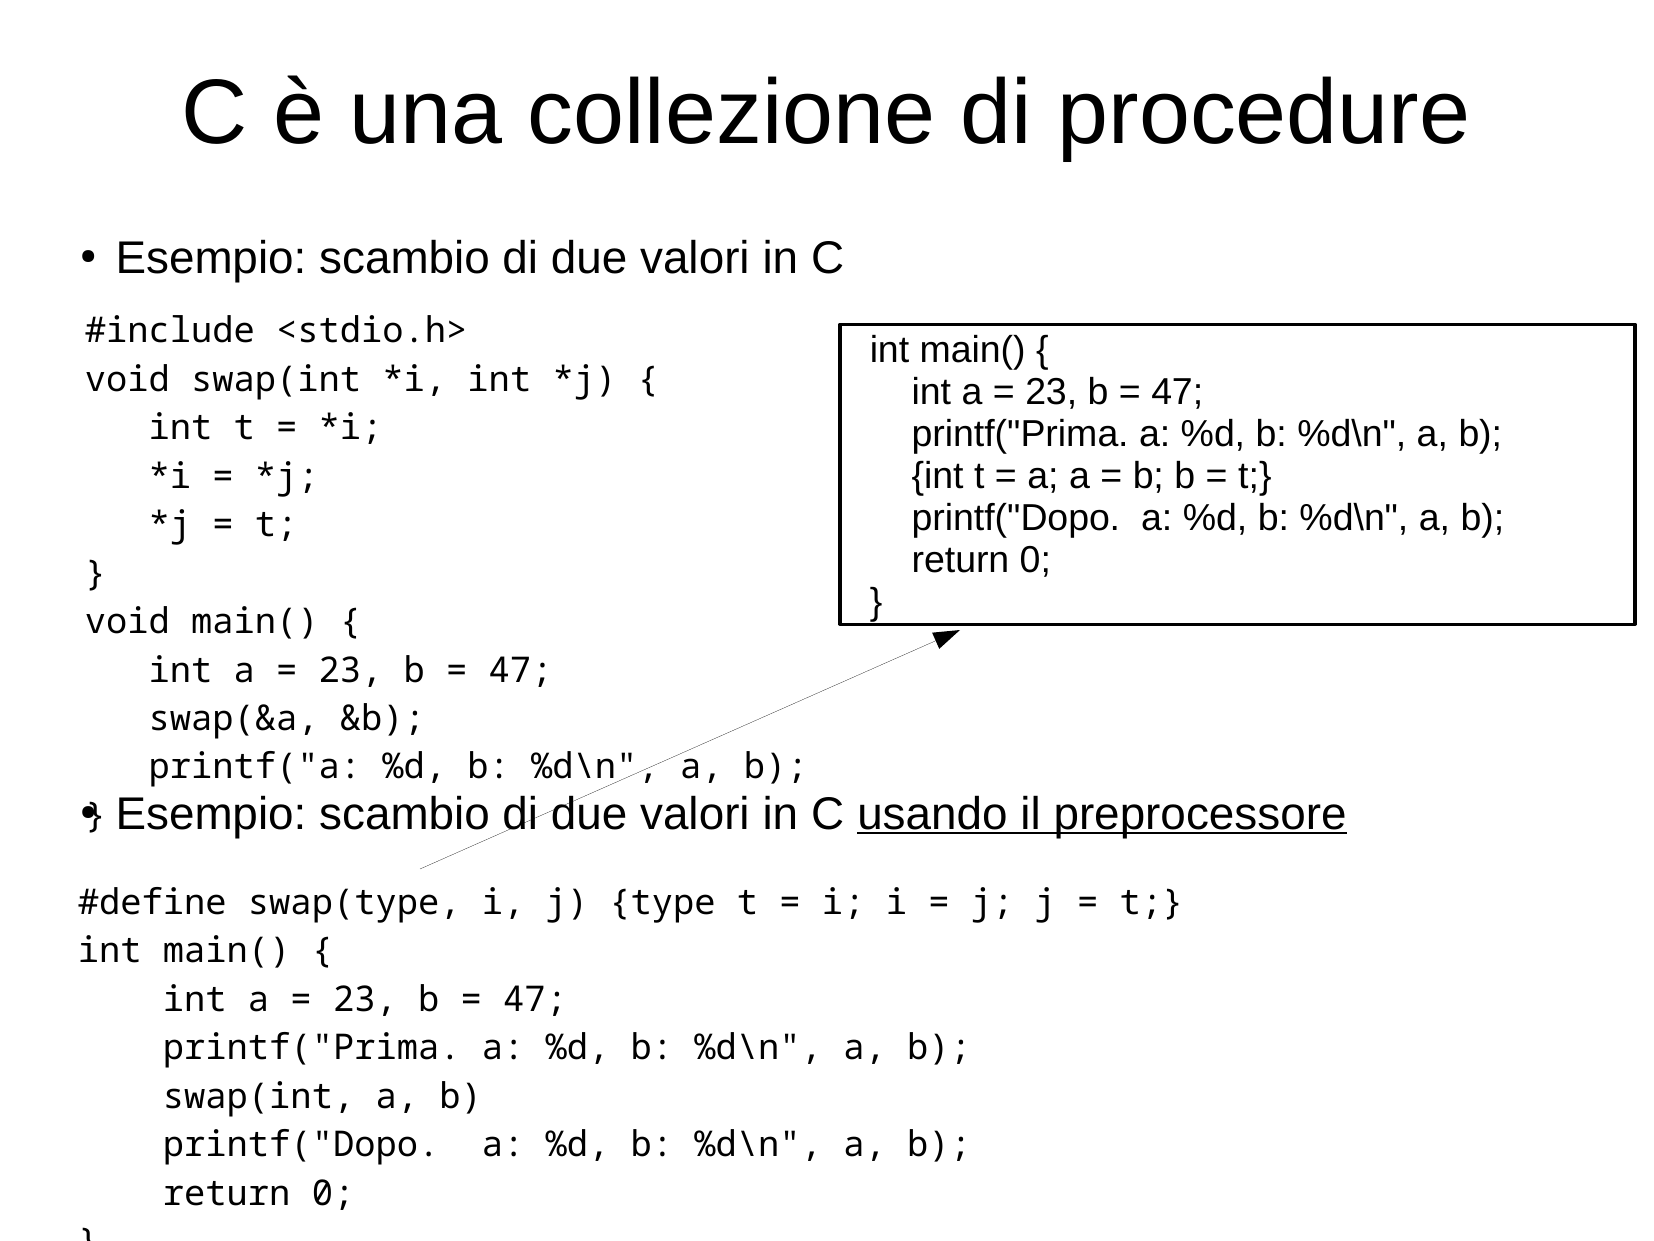

# C è una collezione di procedure
Esempio: scambio di due valori in C
#include <stdio.h>
void swap(int *i, int *j) {
 int t = *i;
 *i = *j;
 *j = t;
}
void main() {
 int a = 23, b = 47;
 swap(&a, &b);
 printf("a: %d, b: %d\n", a, b);
}
int main() {
 int a = 23, b = 47;
 printf("Prima. a: %d, b: %d\n", a, b);
 {int t = a; a = b; b = t;}
 printf("Dopo. a: %d, b: %d\n", a, b);
 return 0;
}
Esempio: scambio di due valori in C usando il preprocessore
#define swap(type, i, j) {type t = i; i = j; j = t;}
int main() {
 int a = 23, b = 47;
 printf("Prima. a: %d, b: %d\n", a, b);
 swap(int, a, b)
 printf("Dopo. a: %d, b: %d\n", a, b);
 return 0;
}